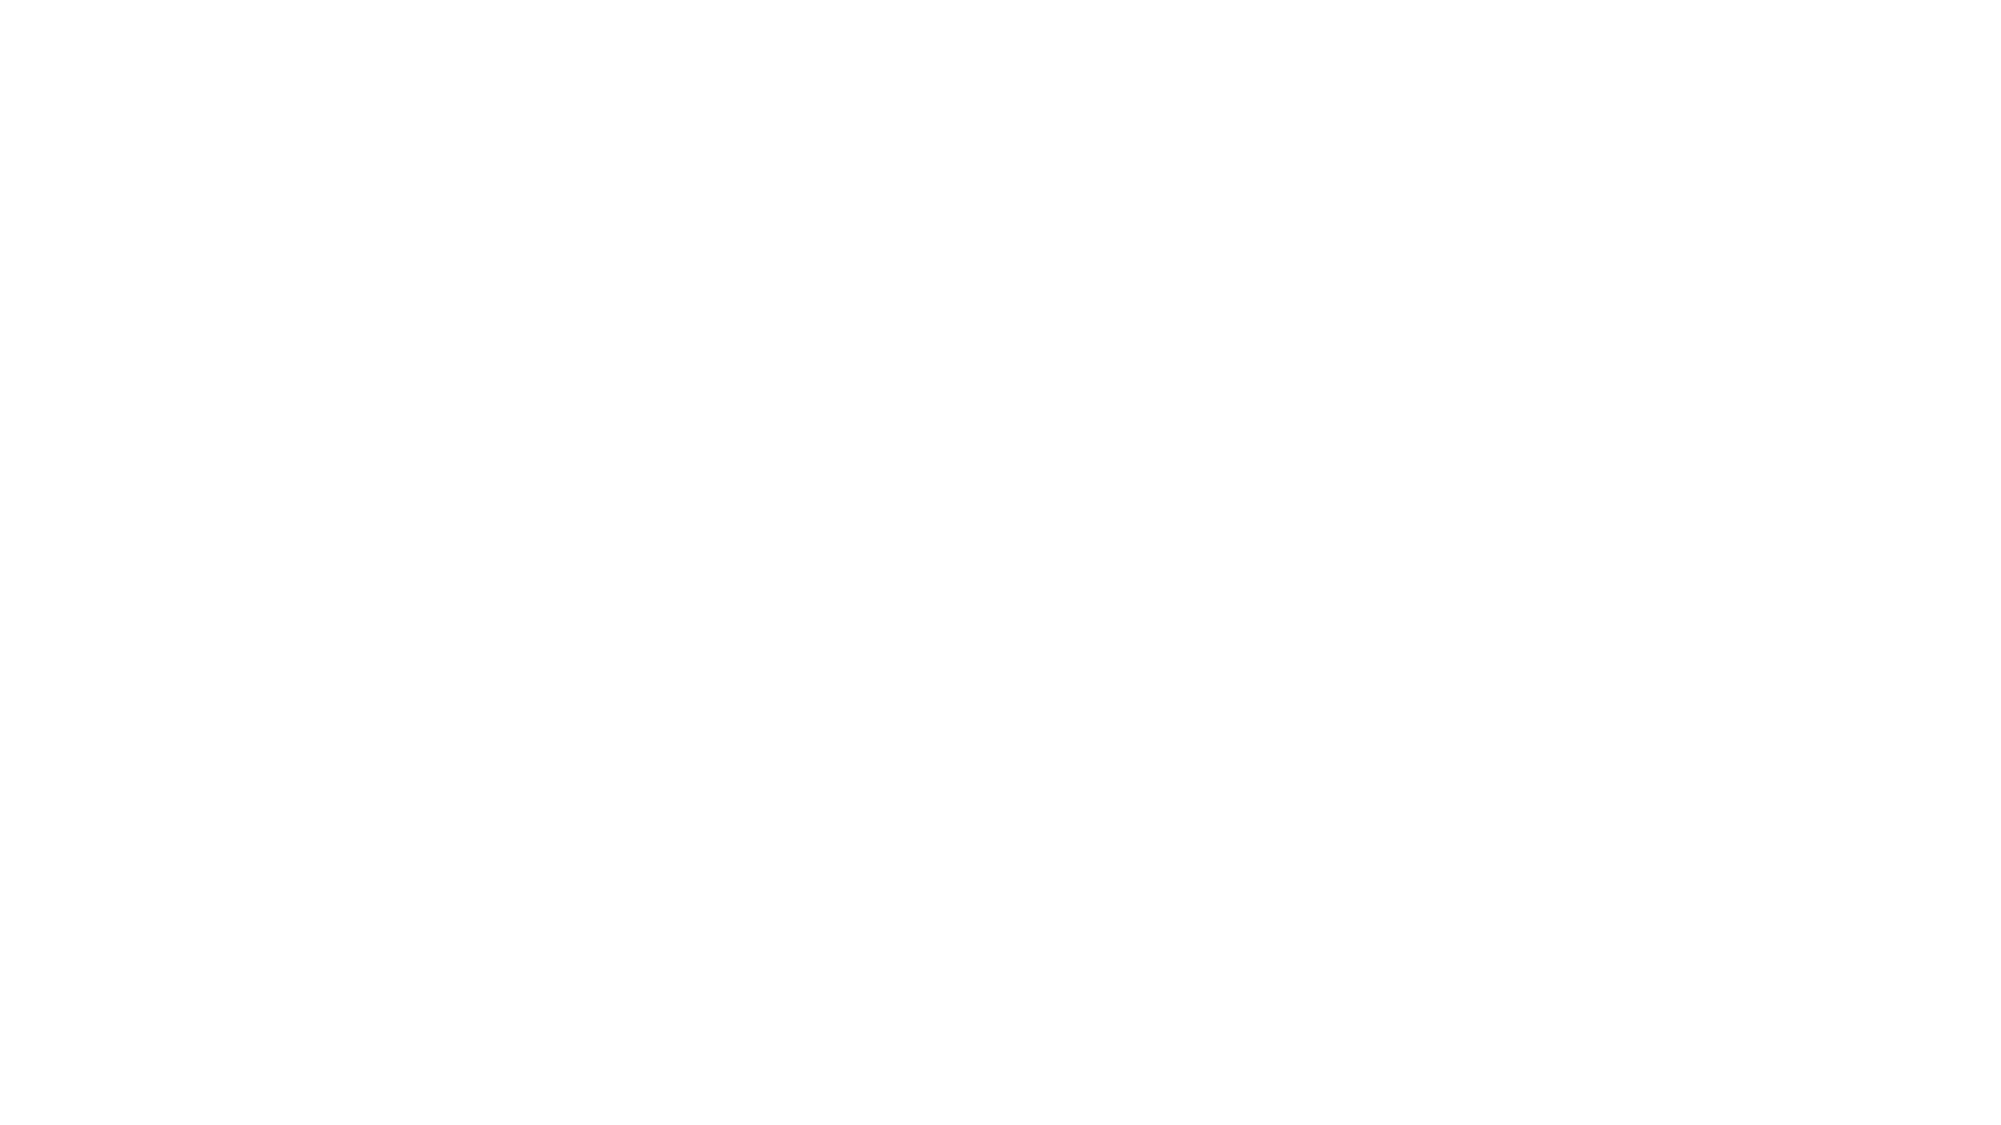

# La règle d’extension est la suivante :
Si vœu 1 en 44 extension vers ZR 44 / dep 49 / ZR 49 / dep 85 / ZR 85 / dep 53 / ZR 53 / dep 72 / ZR 72
Si vœu 1 en 49 extension vers ZR 49 / dep 53 / ZR 53 / dep 44 / ZR 44 / dep 72 / ZR 72 / dep 85 / ZR 85
Si vœu 1 en 53 extension vers ZR 53 / dep 72 / ZR 72 / dep 49 / ZR 49 / dep 44 / ZR 44 / dep 85 / ZR 85
Si vœu 1 en 72 extension vers ZR 72 / dep 49 / ZR 49 / dep 53 / ZR 53 / dep 44 / ZR 44 / dep 85 / ZR 85
Si vœu 1 en 85 extension vers ZR 85 / dep 44 / ZR 44 / dep 49 / ZR 49 / dep 53 / ZR 53 / dep 72 / ZR 72.
Mais comme cette extension se fait après que tous les collègues aient été placés sur leurs vœux, l’extension revient souvent à finir sur le département le moins demandé, et dans ce dept, sur les établissements les moins demandés.